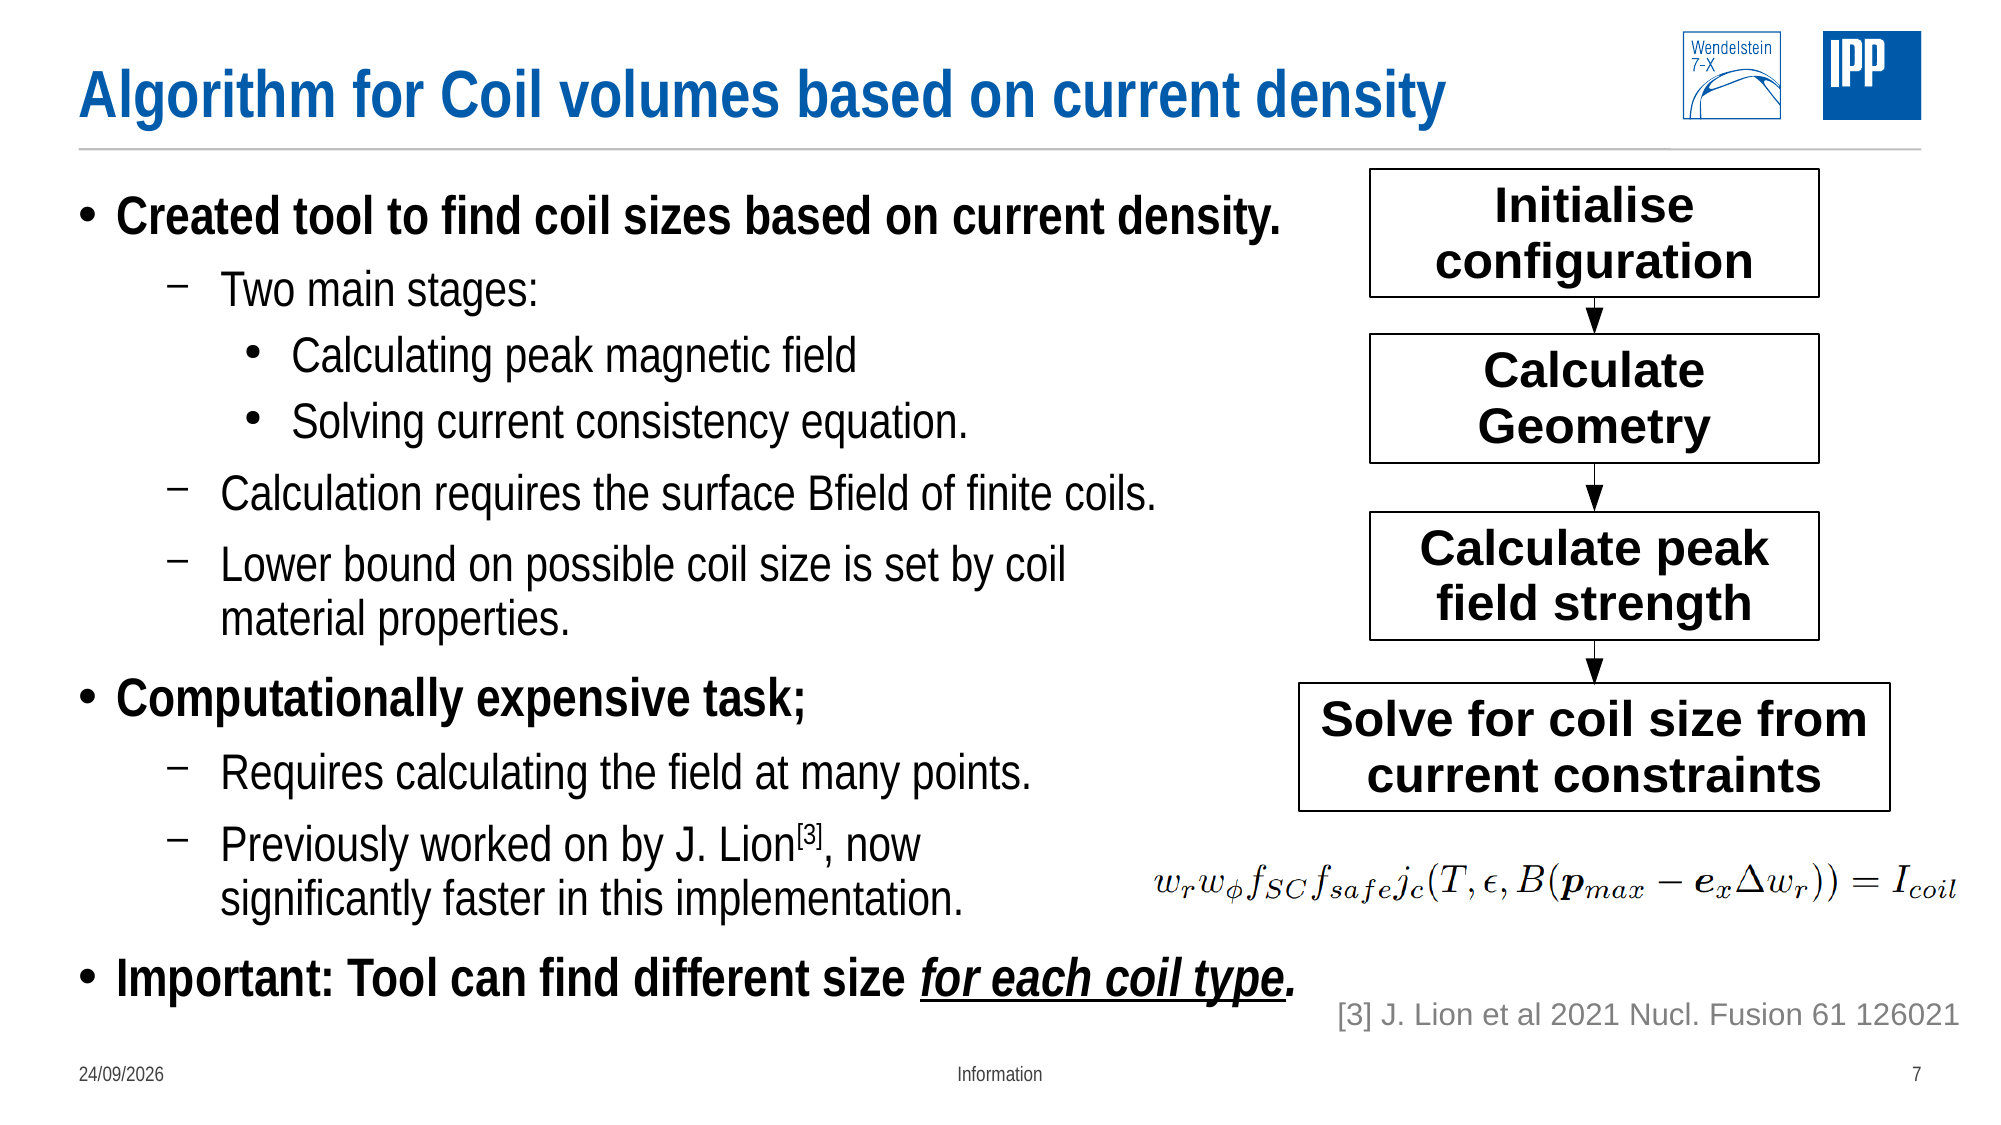

# Algorithm for Coil volumes based on current density
Initialise configuration
Created tool to find coil sizes based on current density.
Two main stages:
Calculating peak magnetic field
Solving current consistency equation.
Calculation requires the surface Bfield of finite coils.
Lower bound on possible coil size is set by coil
material properties.
Computationally expensive task;
Requires calculating the field at many points.
Previously worked on by J. Lion[3], now
significantly faster in this implementation.
Important: Tool can find different size for each coil type.
Calculate Geometry
Calculate peak field strength
Solve for coil size from current constraints
[3] J. Lion et al 2021 Nucl. Fusion 61 126021
Information